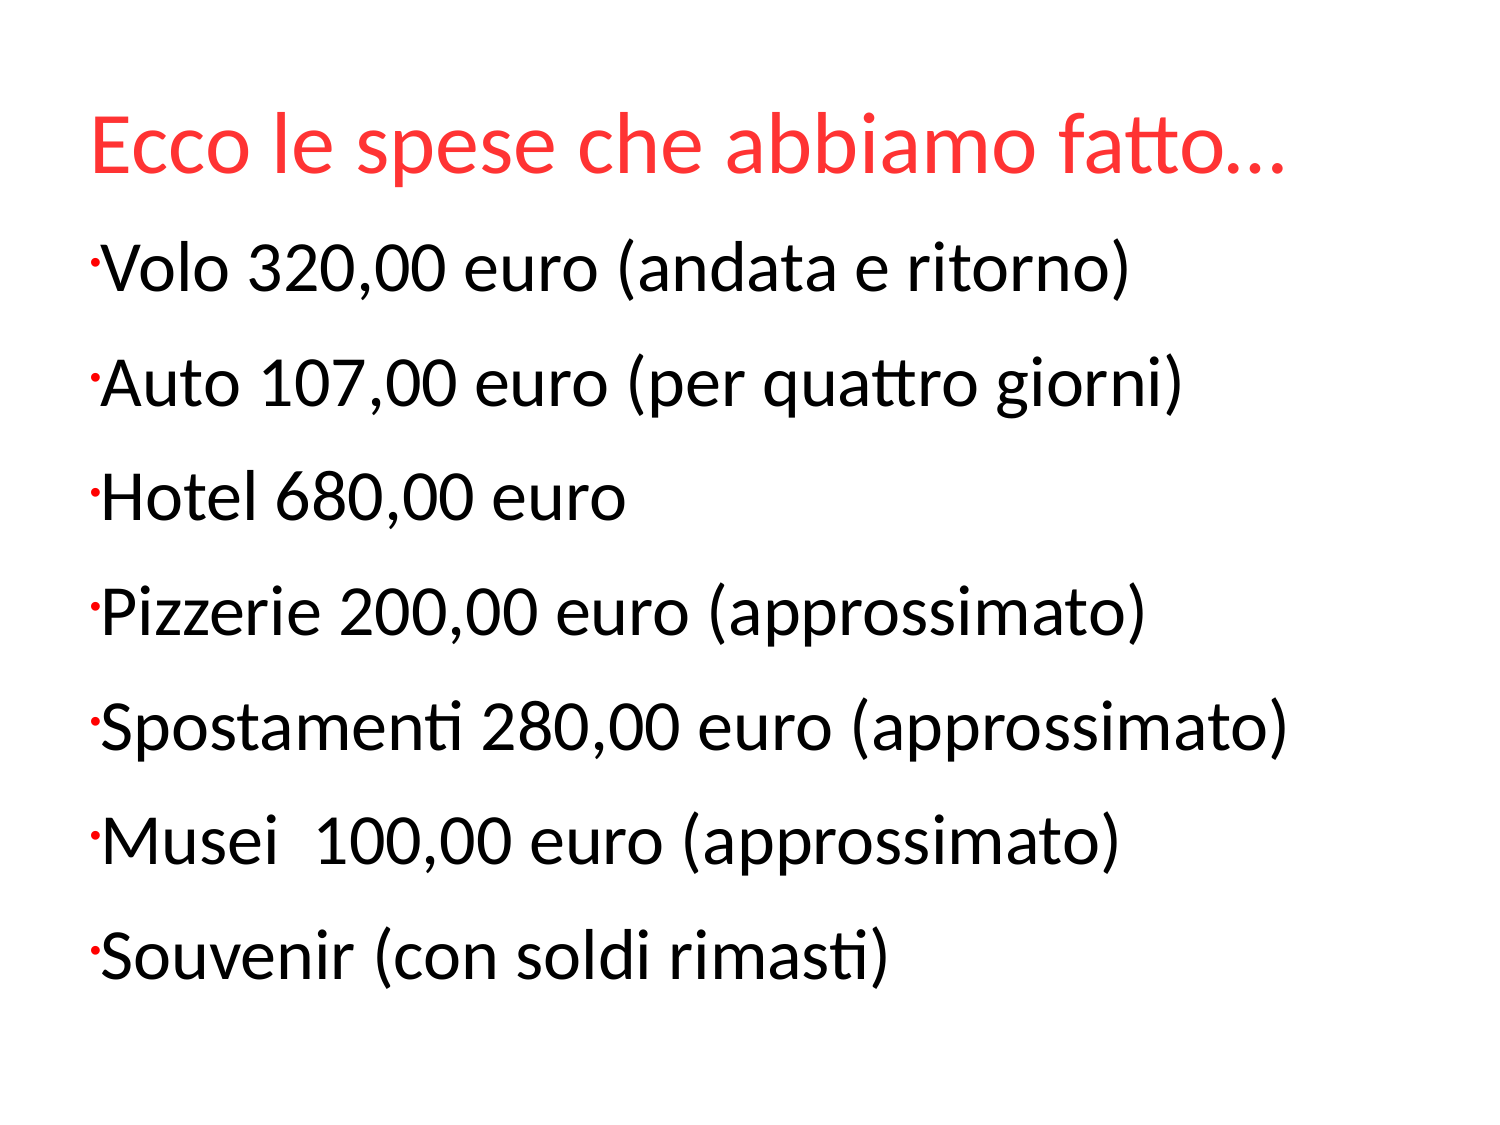

#
Ecco le spese che abbiamo fatto…
Volo 320,00 euro (andata e ritorno)
Auto 107,00 euro (per quattro giorni)
Hotel 680,00 euro
Pizzerie 200,00 euro (approssimato)
Spostamenti 280,00 euro (approssimato)
Musei 100,00 euro (approssimato)
Souvenir (con soldi rimasti)